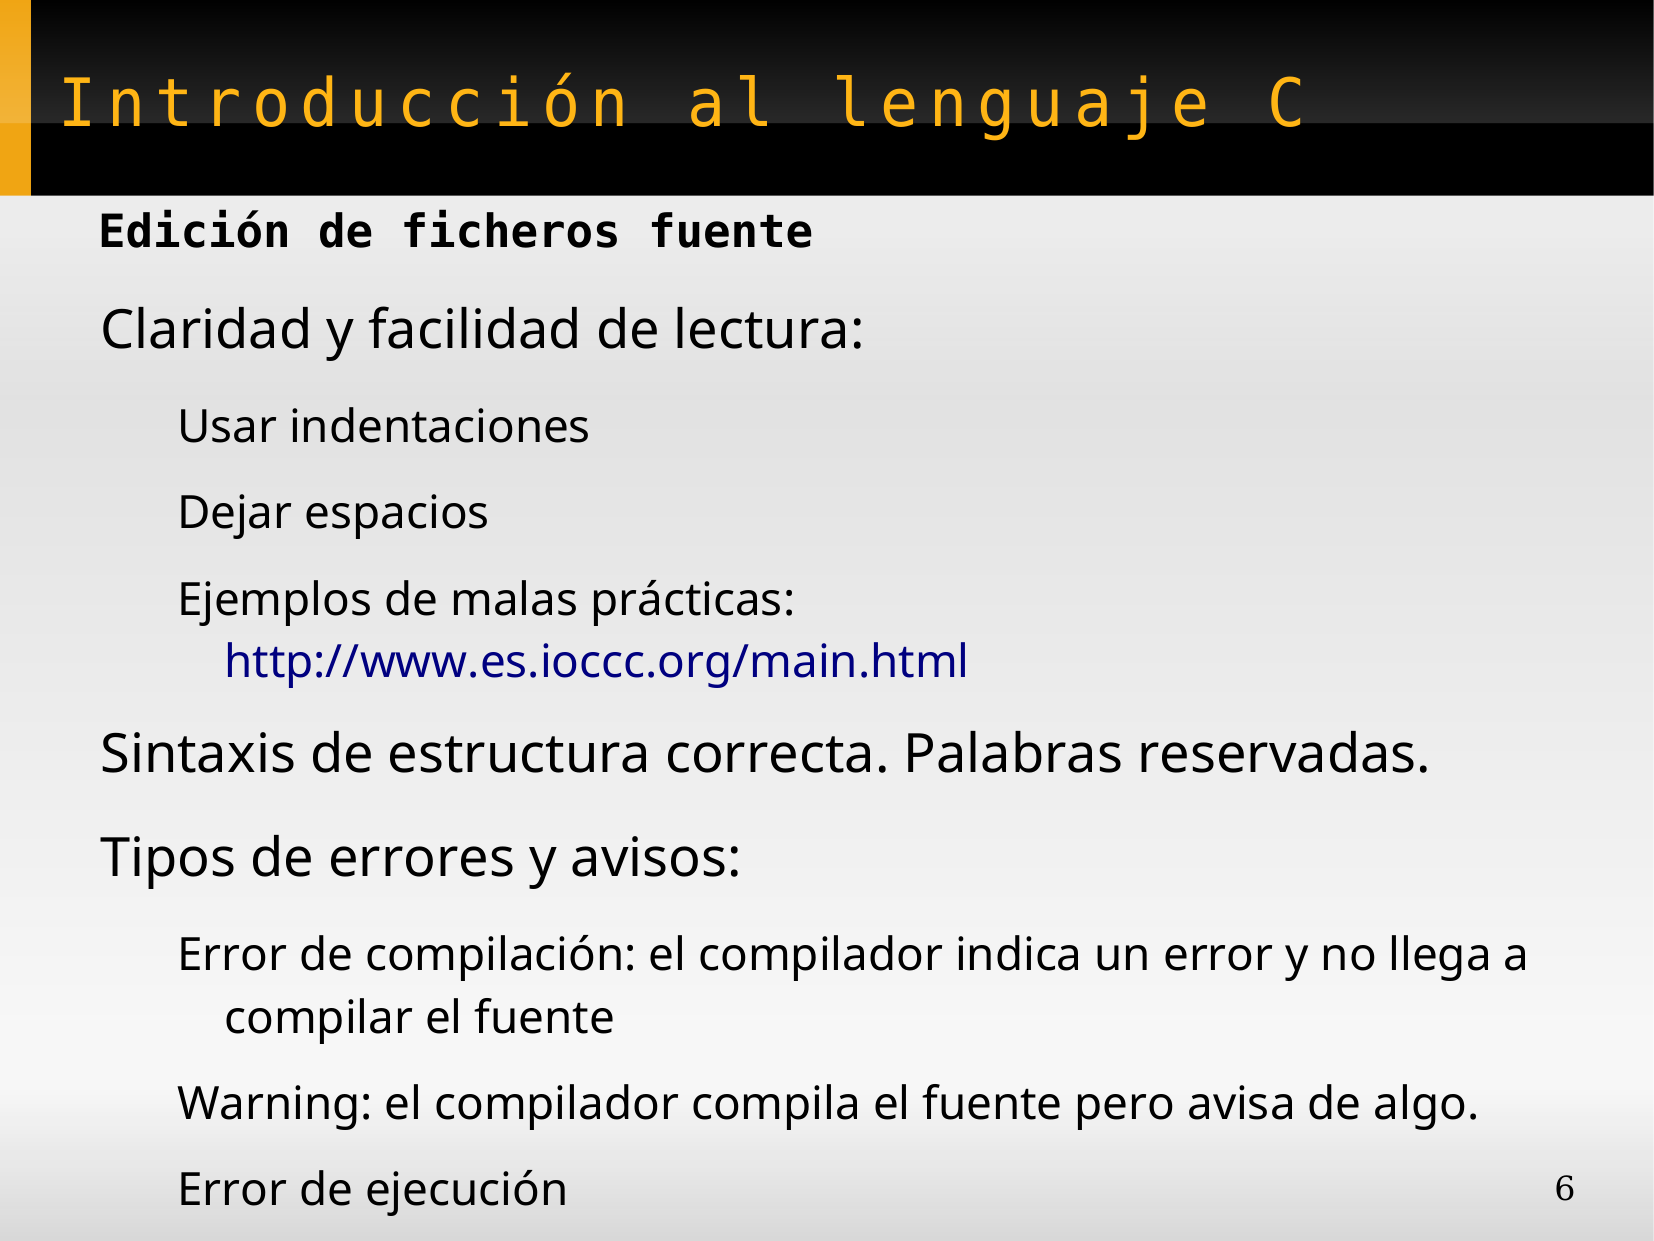

# Introducción al lenguaje C
Edición de ficheros fuente
Claridad y facilidad de lectura:
Usar indentaciones
Dejar espacios
Ejemplos de malas prácticas:
http://www.es.ioccc.org/main.html
Sintaxis de estructura correcta. Palabras reservadas.
Tipos de errores y avisos:
Error de compilación: el compilador indica un error y no llega a compilar el fuente
Warning: el compilador compila el fuente pero avisa de algo.
Error de ejecución
Errores de funcionalidad y/o diseño
6